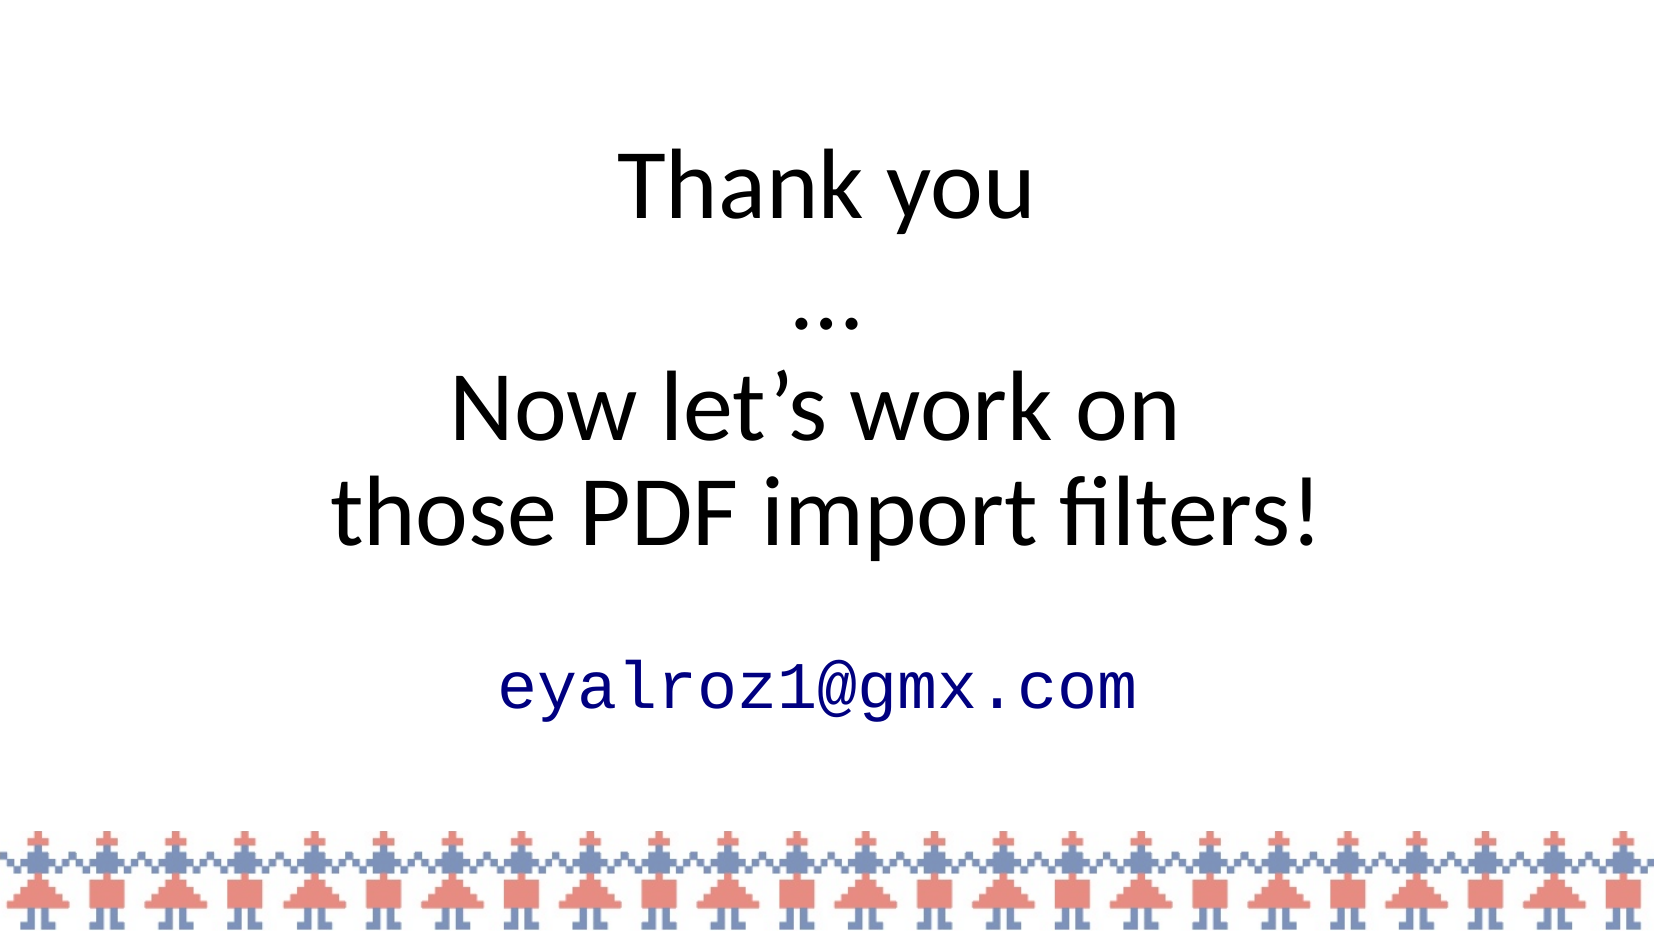

Thank you
…
Now let’s work on
those PDF import filters!
# eyalroz1@gmx.com